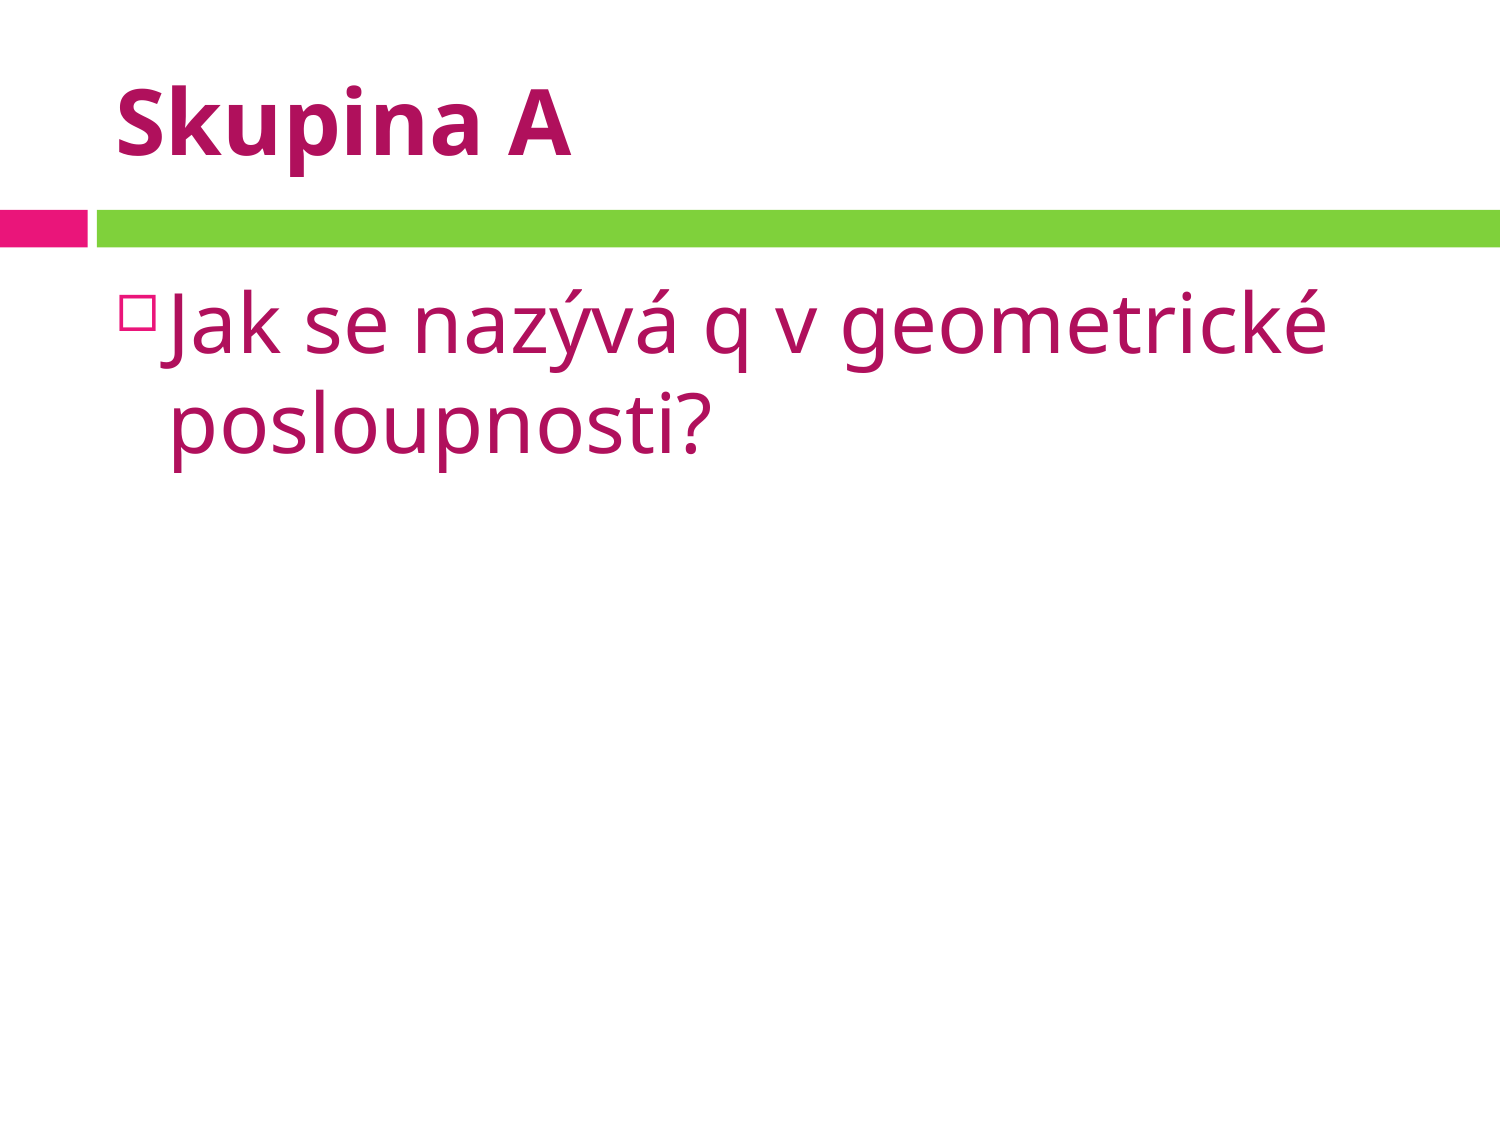

# Skupina A
Jak se nazývá q v geometrické posloupnosti?